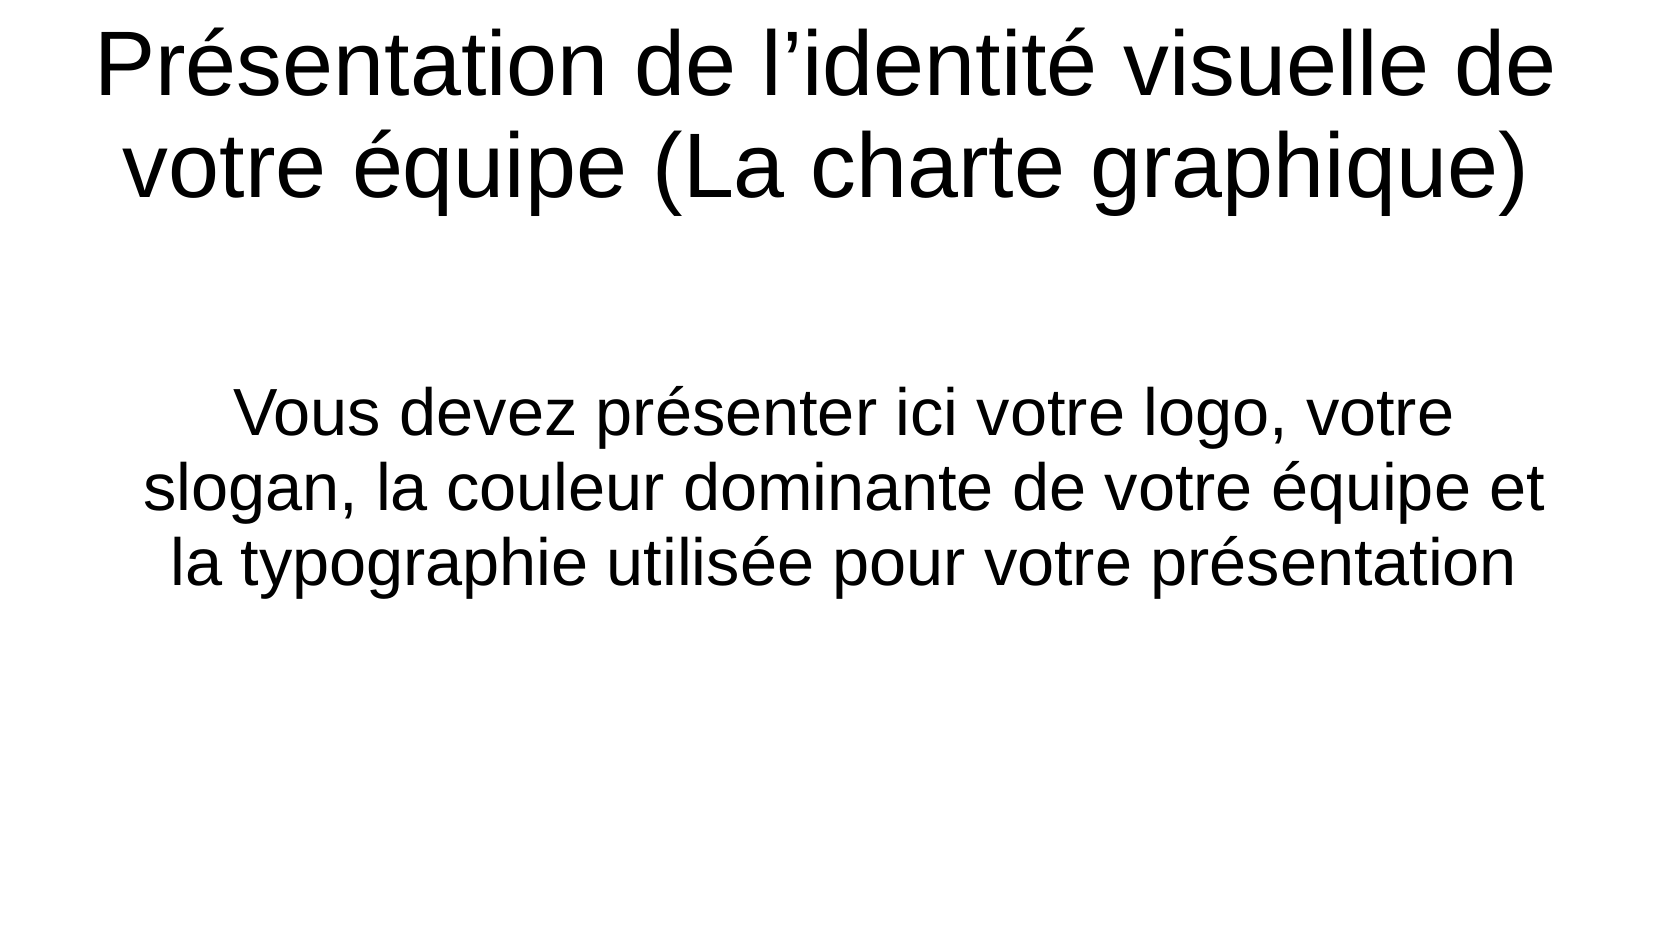

# Présentation de l’identité visuelle de votre équipe (La charte graphique)
Vous devez présenter ici votre logo, votre slogan, la couleur dominante de votre équipe et la typographie utilisée pour votre présentation